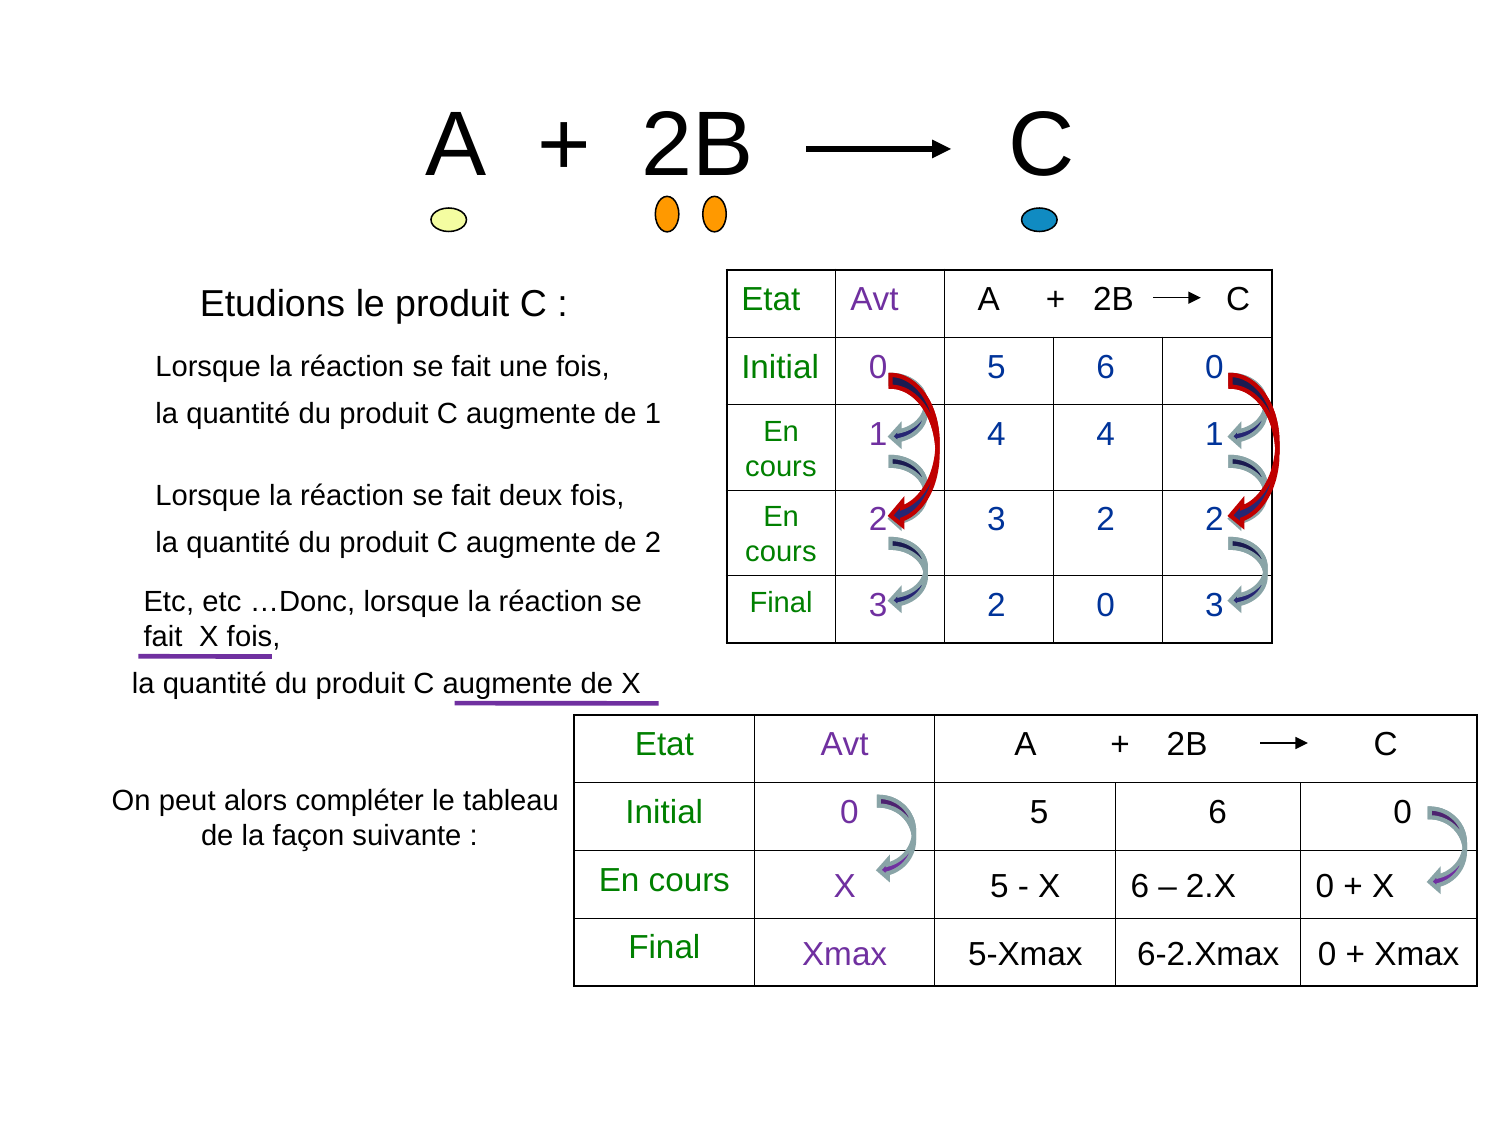

# A + 2B C
| Etat | Avt | A + 2B C | | |
| --- | --- | --- | --- | --- |
| Initial | 0 | 5 | 6 | 0 |
| En cours | 1 | 4 | 4 | 1 |
| En cours | 2 | 3 | 2 | 2 |
| Final | 3 | 2 | 0 | 3 |
Etudions le produit C :
Lorsque la réaction se fait une fois,
la quantité du produit C augmente de 1
Lorsque la réaction se fait deux fois,
la quantité du produit C augmente de 2
Etc, etc …Donc, lorsque la réaction se fait X fois,
la quantité du produit C augmente de X
| Etat | Avt | A + 2B C | | |
| --- | --- | --- | --- | --- |
| Initial | 0 | 5 | 6 | 0 |
| En cours | X | 5 - X | 6 – 2.X | 0 + X |
| Final | Xmax | 5-Xmax | 6-2.Xmax | 0 + Xmax |
On peut alors compléter le tableau
de la façon suivante :